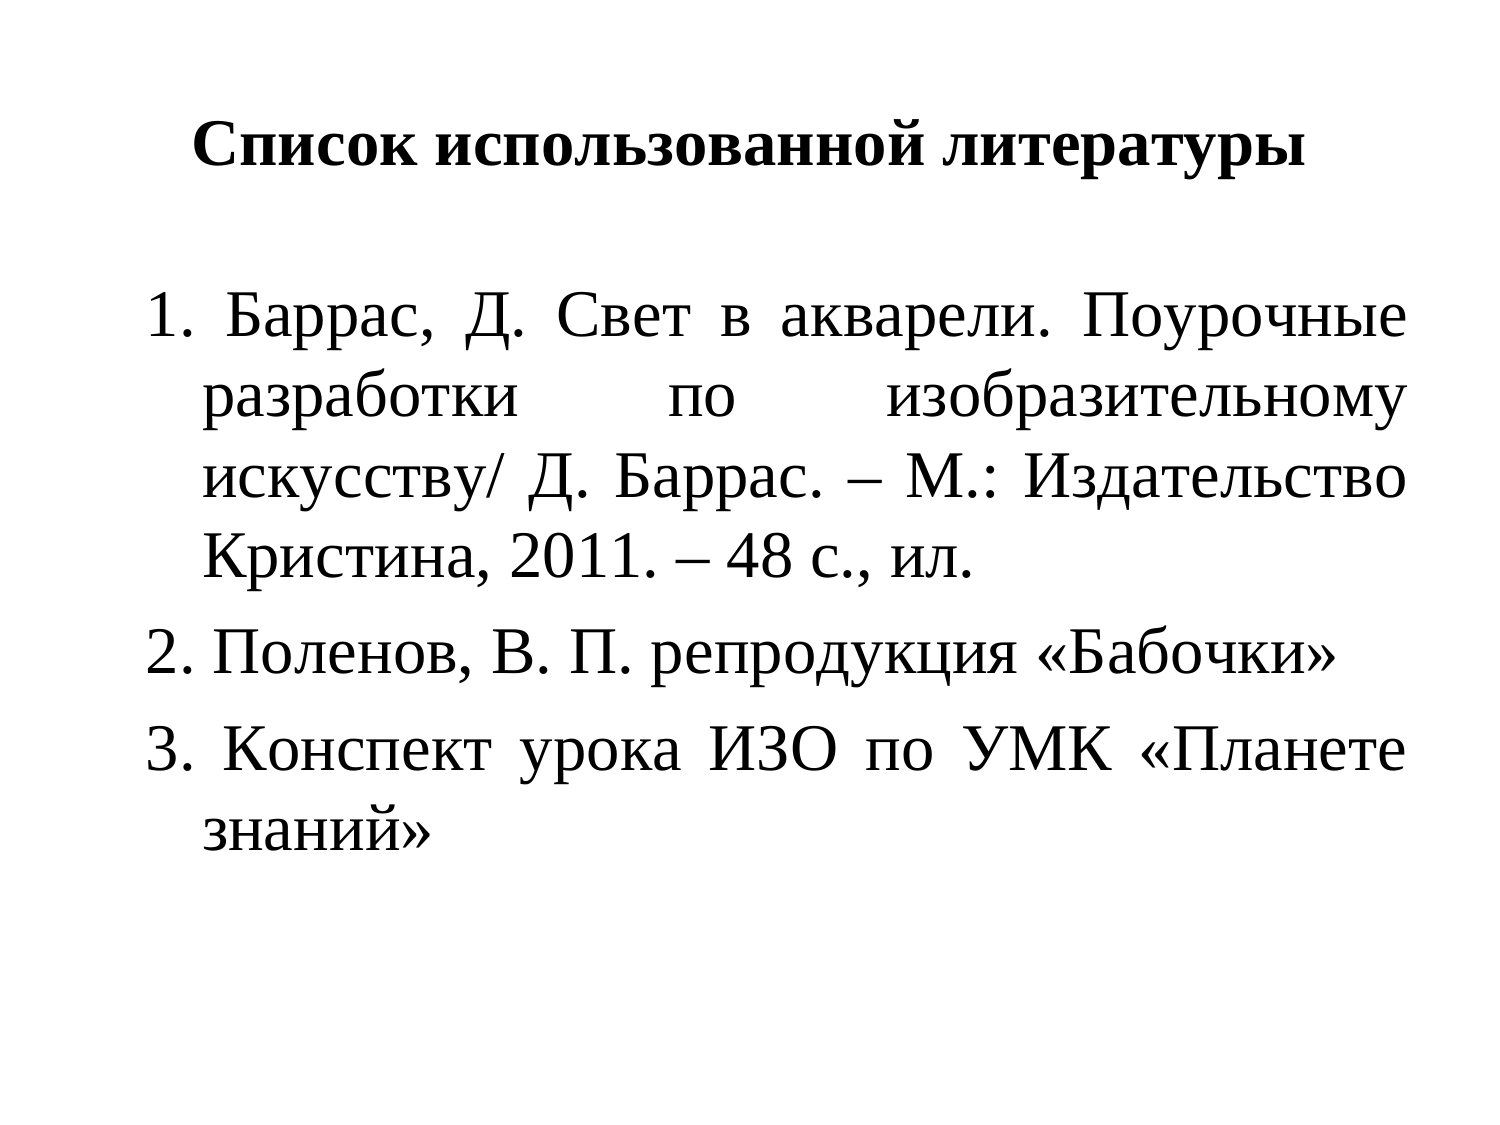

# Список использованной литературы
1. Баррас, Д. Свет в акварели. Поурочные разработки по изобразительному искусству/ Д. Баррас. – М.: Издательство Кристина, 2011. – 48 с., ил.
2. Поленов, В. П. репродукция «Бабочки»
3. Конспект урока ИЗО по УМК «Планете знаний»